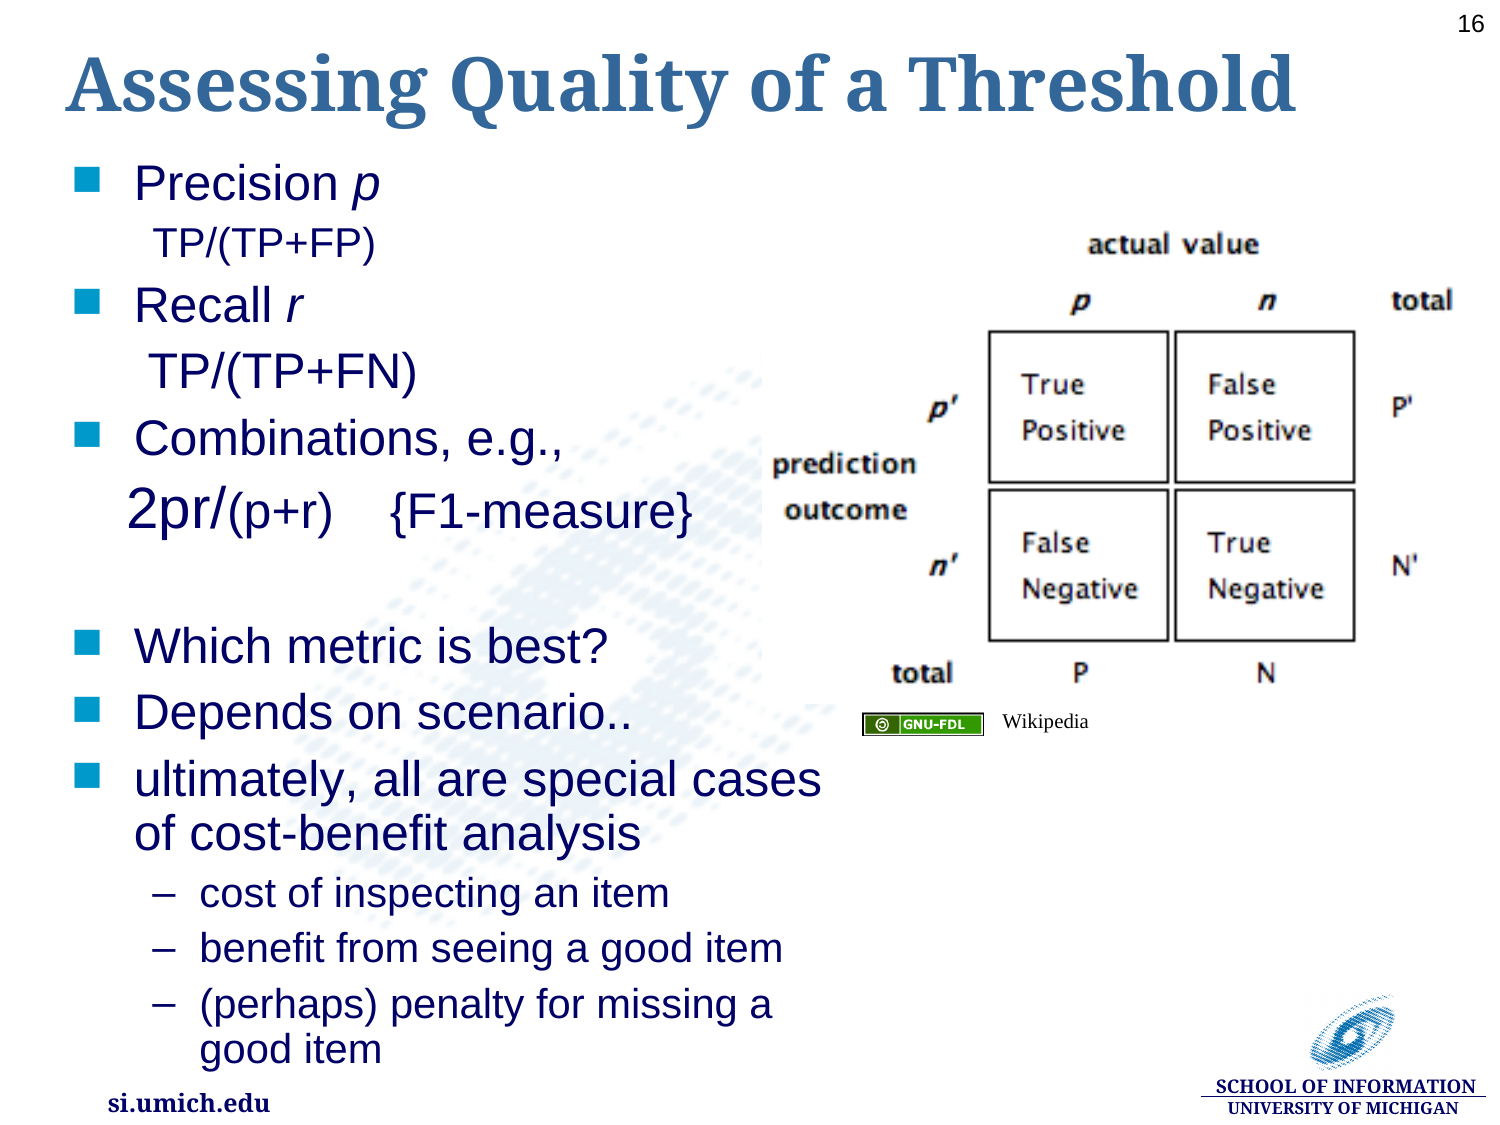

# Assessing Quality of a Threshold
Precision p
TP/(TP+FP)
Recall r
 TP/(TP+FN)
Combinations, e.g.,
 2pr/(p+r) {F1-measure}
Which metric is best?
Depends on scenario..
ultimately, all are special cases of cost-benefit analysis
cost of inspecting an item
benefit from seeing a good item
(perhaps) penalty for missing a good item
Wikipedia